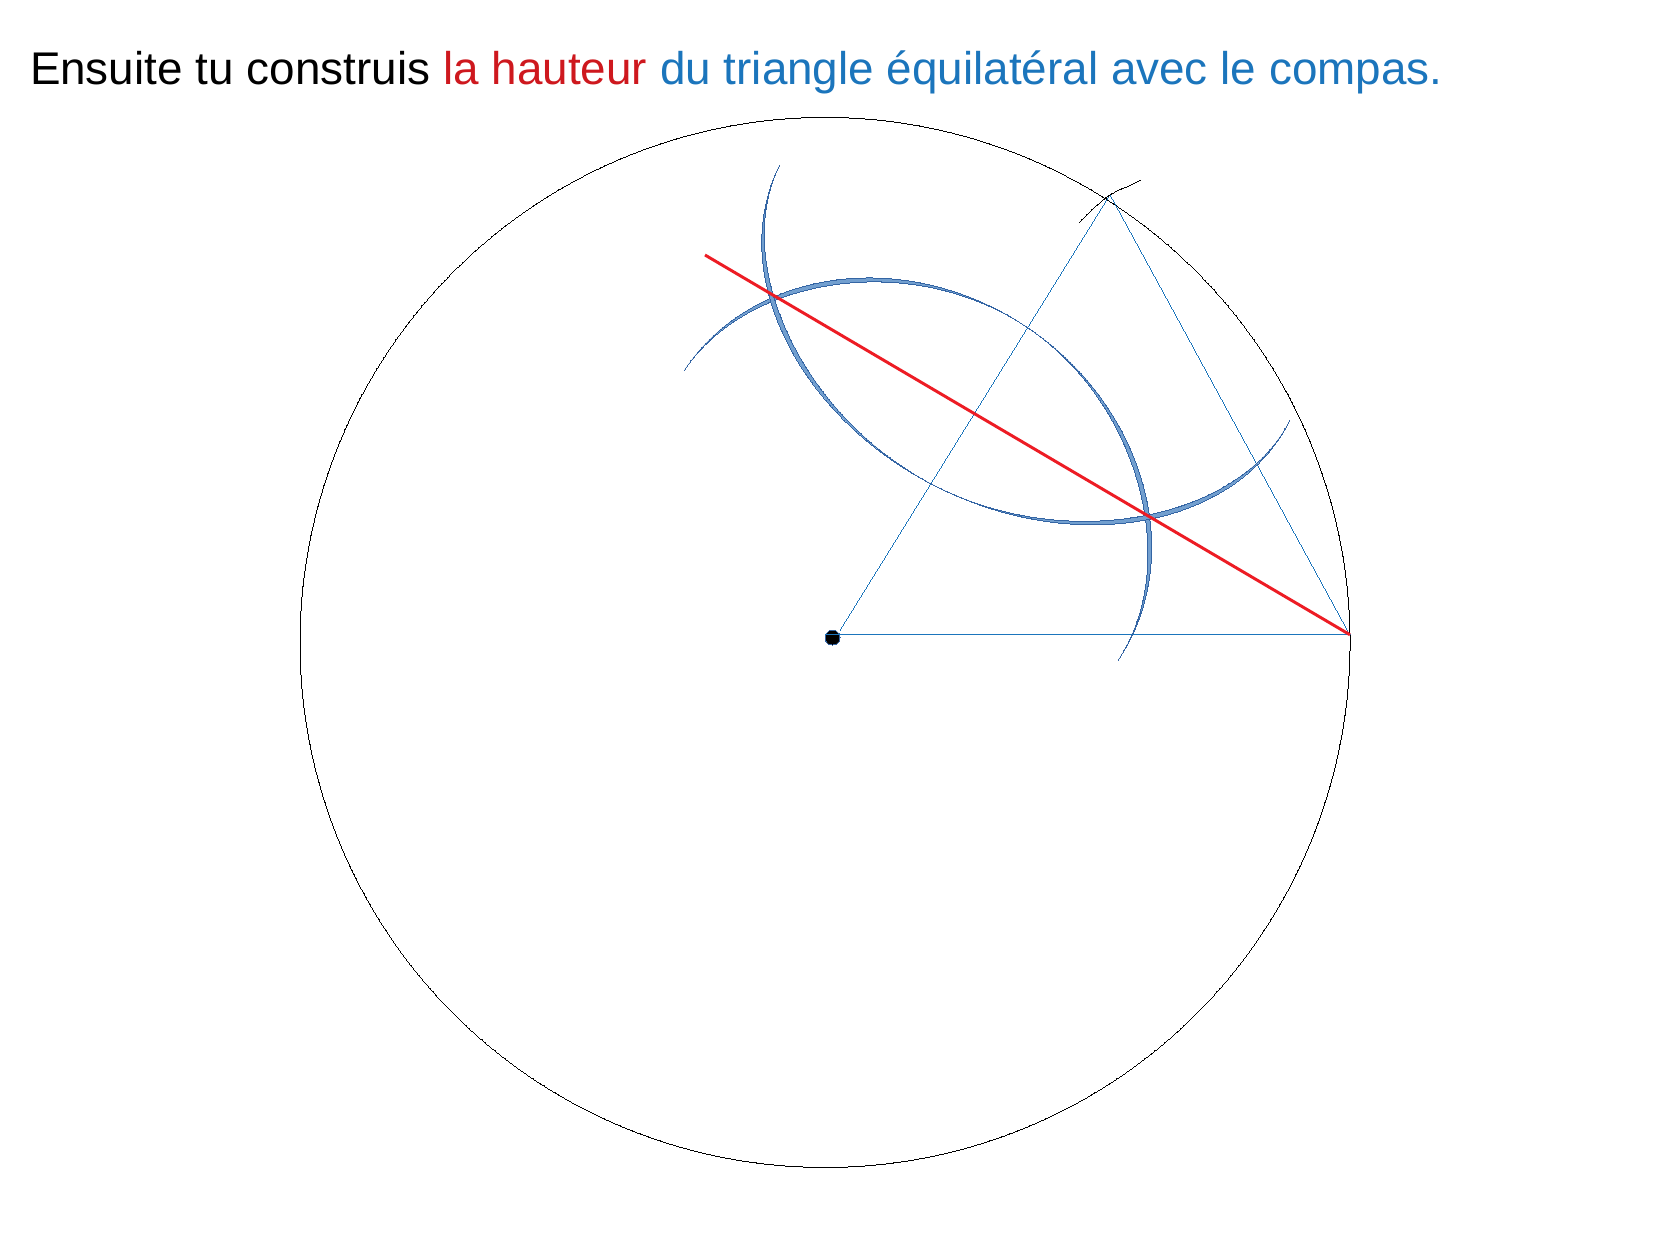

# Ensuite tu construis la hauteur du triangle équilatéral avec le compas.